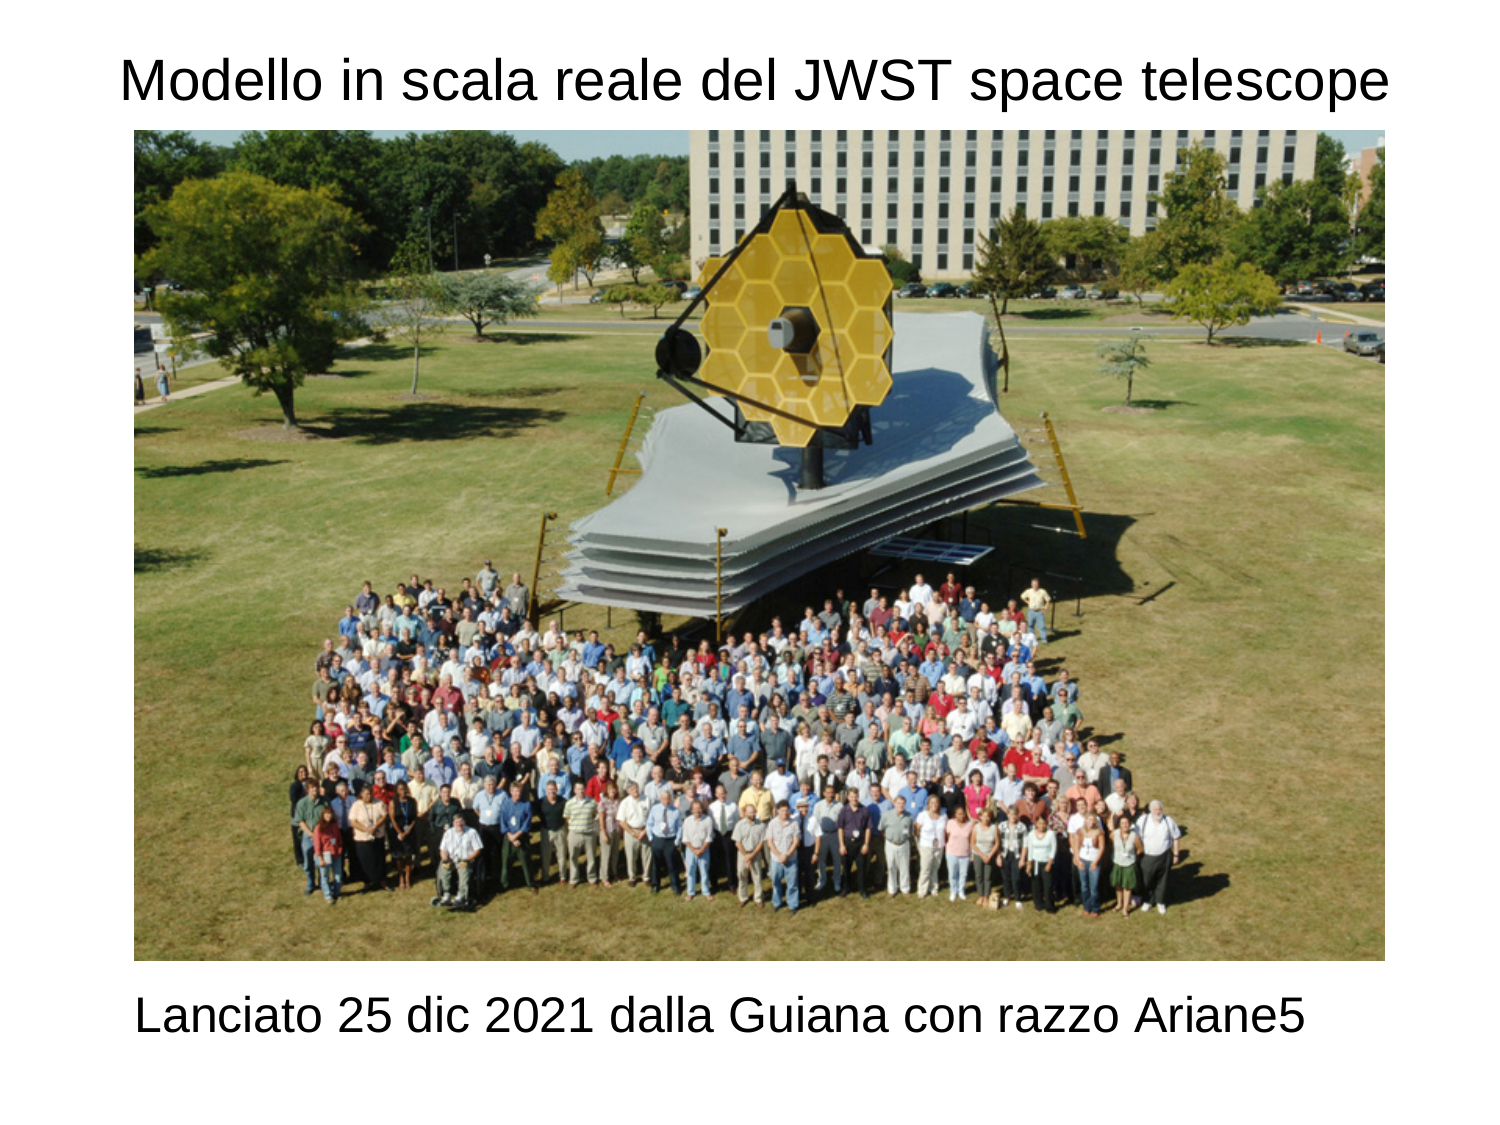

#
Modello in scala reale del JWST space telescope
Lanciato 25 dic 2021 dalla Guiana con razzo Ariane5